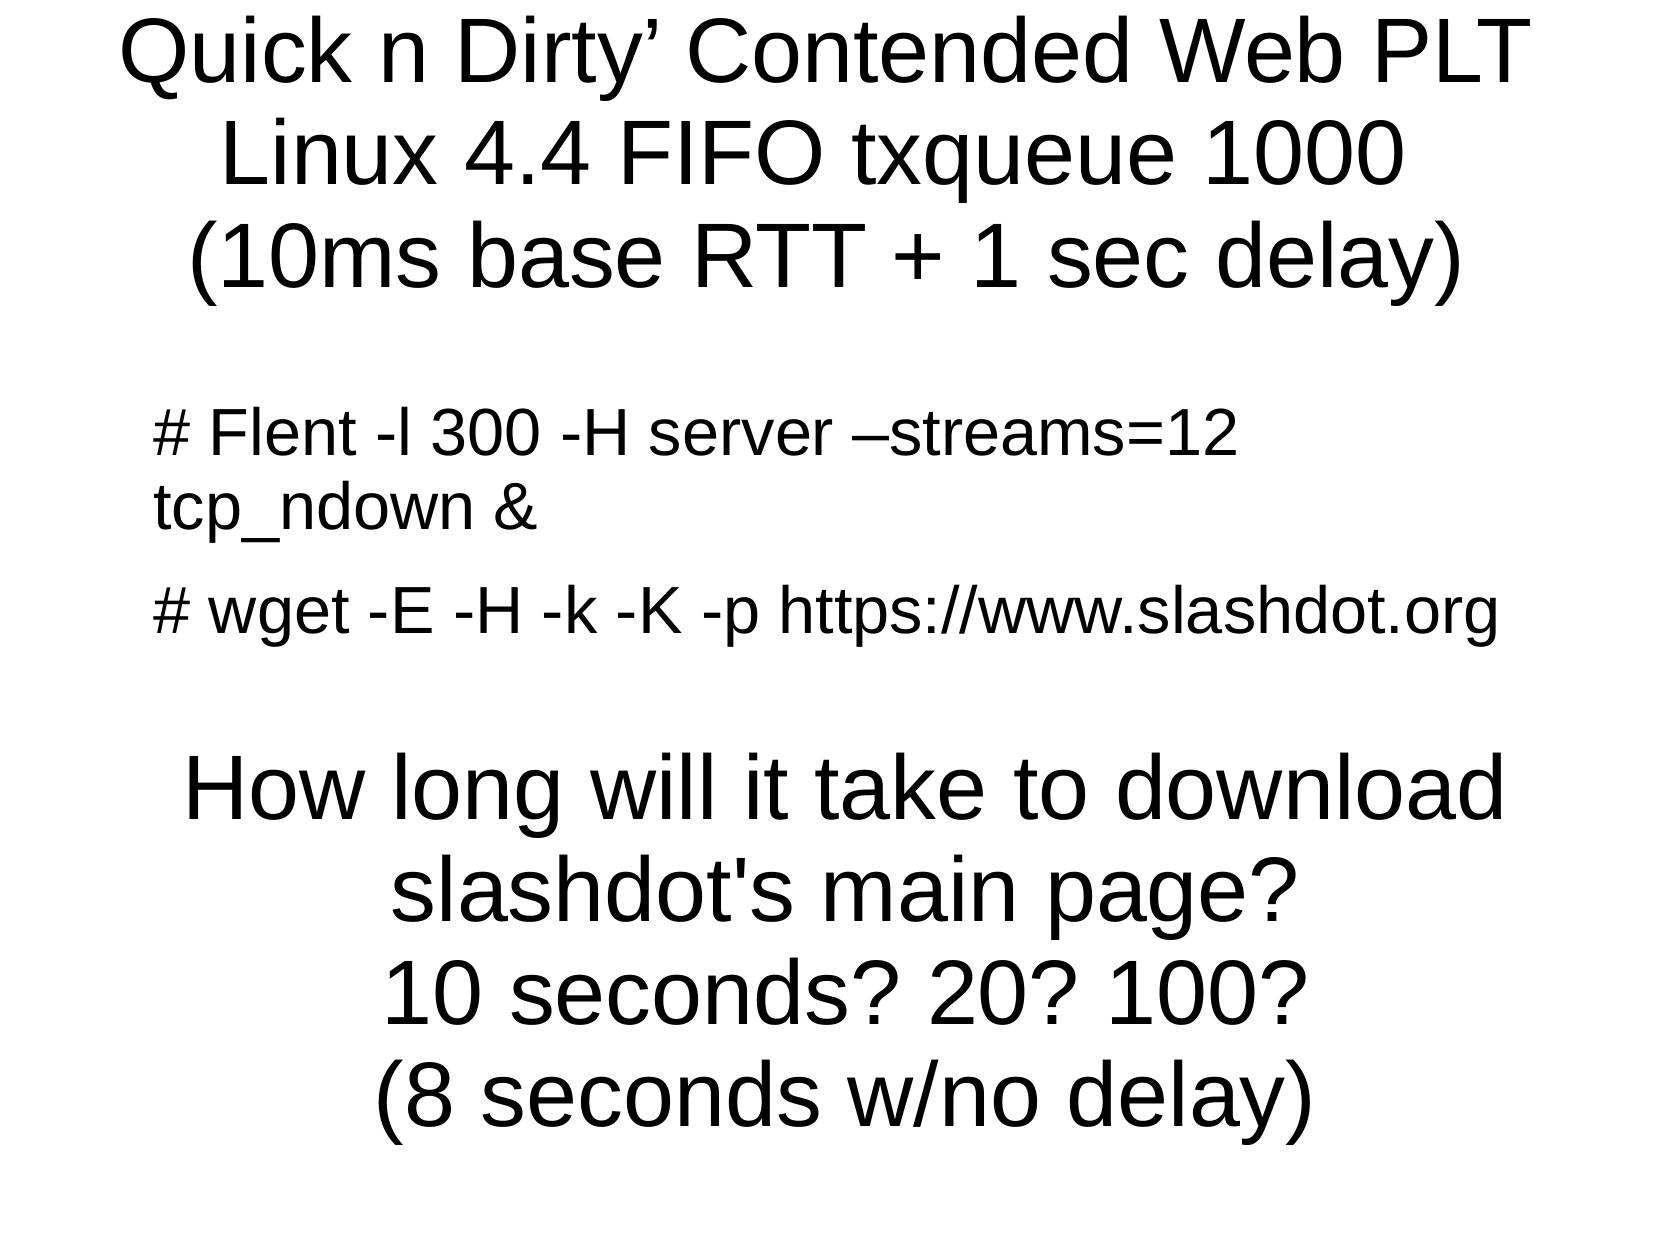

# Quick n Dirty’ Contended Web PLT Linux 4.4 FIFO txqueue 1000 (10ms base RTT + 1 sec delay)
# Flent -l 300 -H server –streams=12 tcp_ndown &
# wget -E -H -k -K -p https://www.slashdot.org
How long will it take to download slashdot's main page?
10 seconds? 20? 100?
(8 seconds w/no delay)